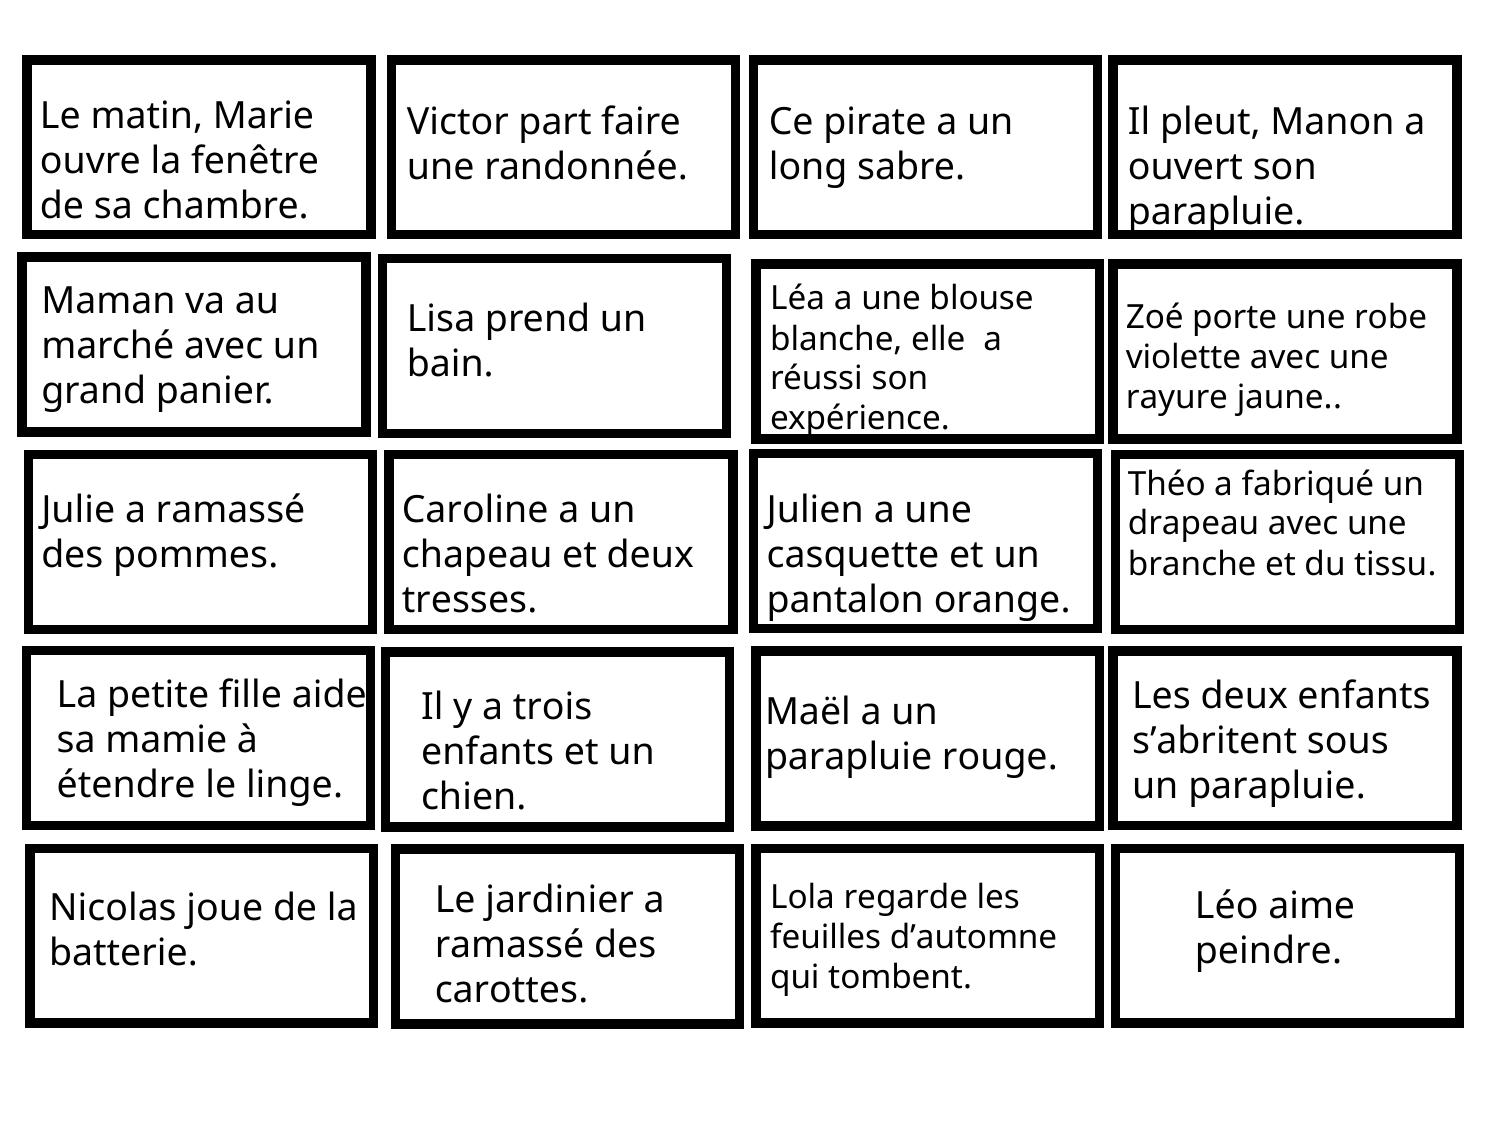

Le matin, Marie ouvre la fenêtre
de sa chambre.
Victor part faire
une randonnée.
Ce pirate a un long sabre.
Il pleut, Manon a
ouvert son parapluie.
Maman va au marché avec un grand panier.
Léa a une blouse
blanche, elle a réussi son expérience.
Lisa prend un bain.
Zoé porte une robe violette avec une rayure jaune..
Théo a fabriqué un drapeau avec une branche et du tissu.
Julien a une casquette et un pantalon orange.
Julie a ramassé des pommes.
Caroline a un chapeau et deux tresses.
La petite fille aide sa mamie à étendre le linge.
Les deux enfants s’abritent sous un parapluie.
Il y a trois enfants et un chien.
Maël a un parapluie rouge.
Le jardinier a ramassé des carottes.
Lola regarde les feuilles d’automne qui tombent.
Léo aime peindre.
Nicolas joue de la batterie.